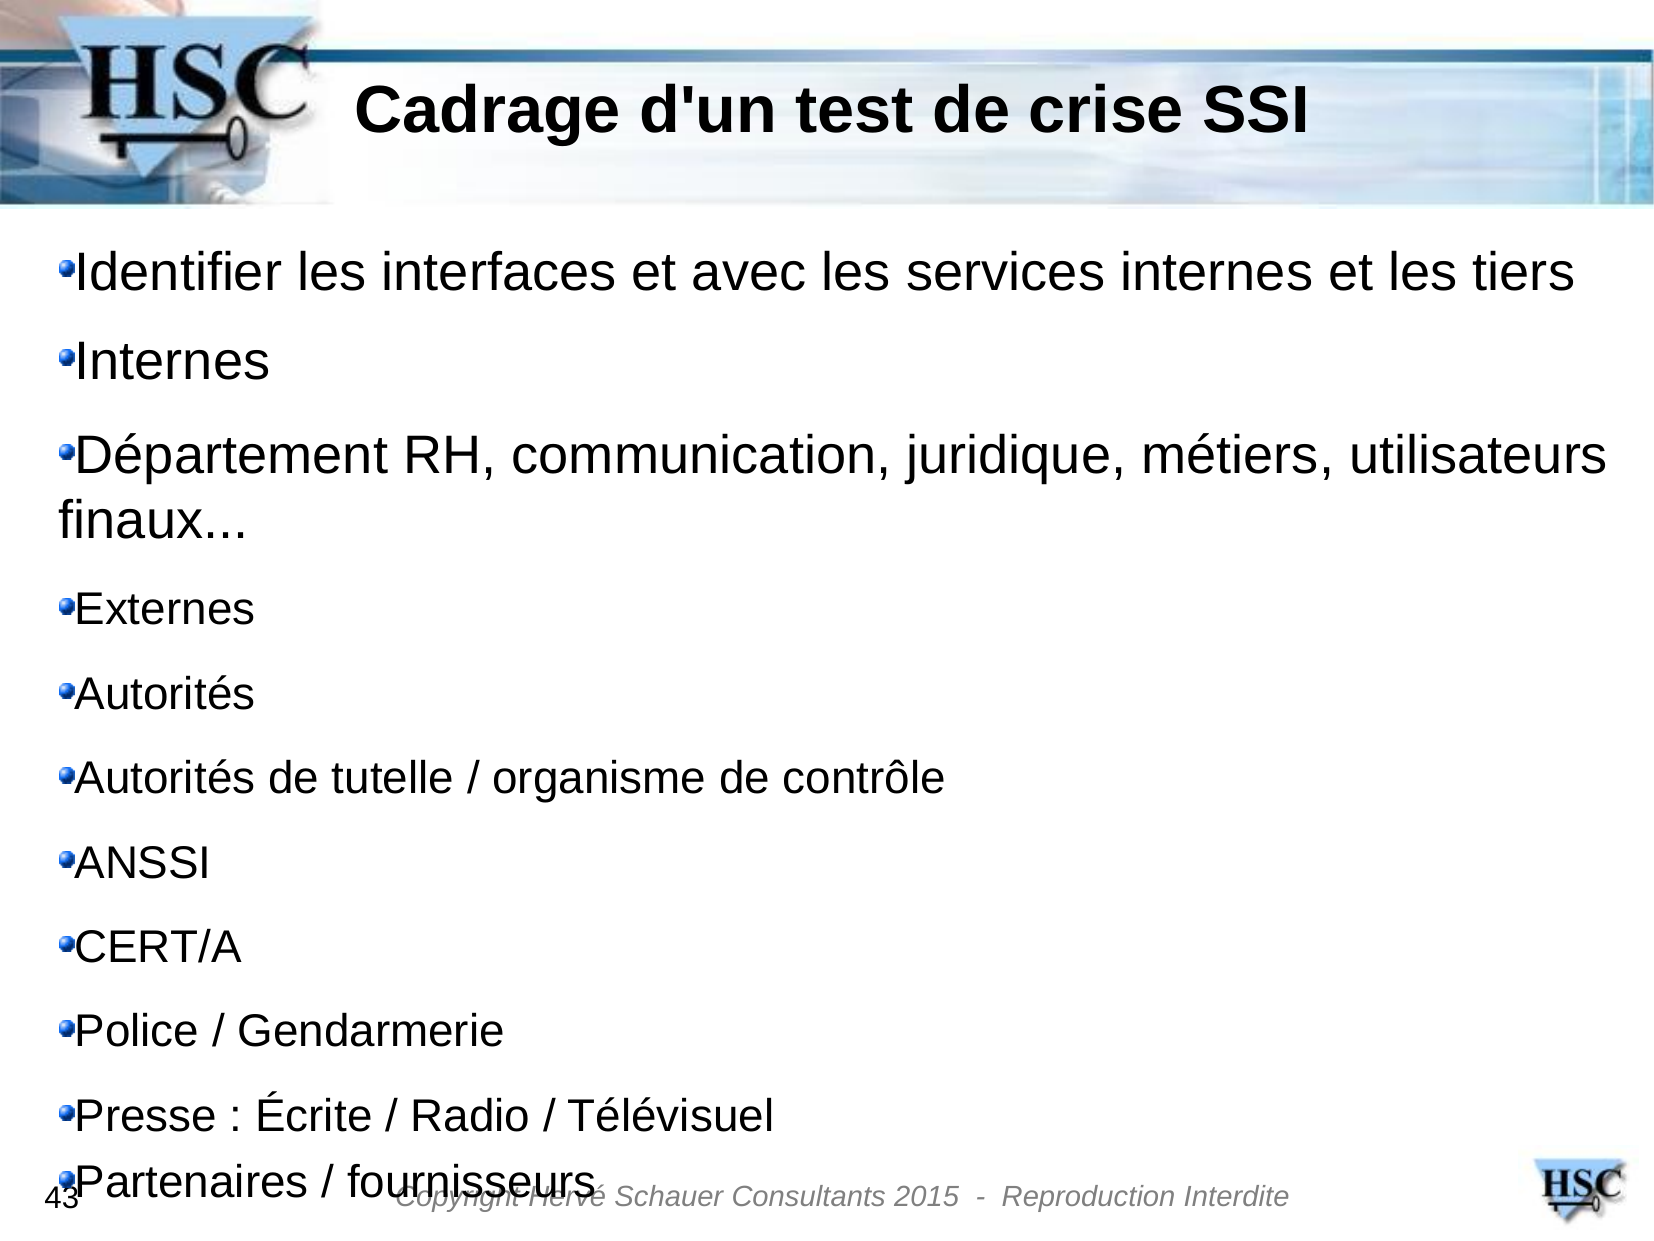

# Cadrage d'un test de crise SSI
Identifier les interfaces et avec les services internes et les tiers
Internes
Département RH, communication, juridique, métiers, utilisateurs finaux...
Externes
Autorités
Autorités de tutelle / organisme de contrôle
ANSSI
CERT/A
Police / Gendarmerie
Presse : Écrite / Radio / Télévisuel
Partenaires / fournisseurs
Clients